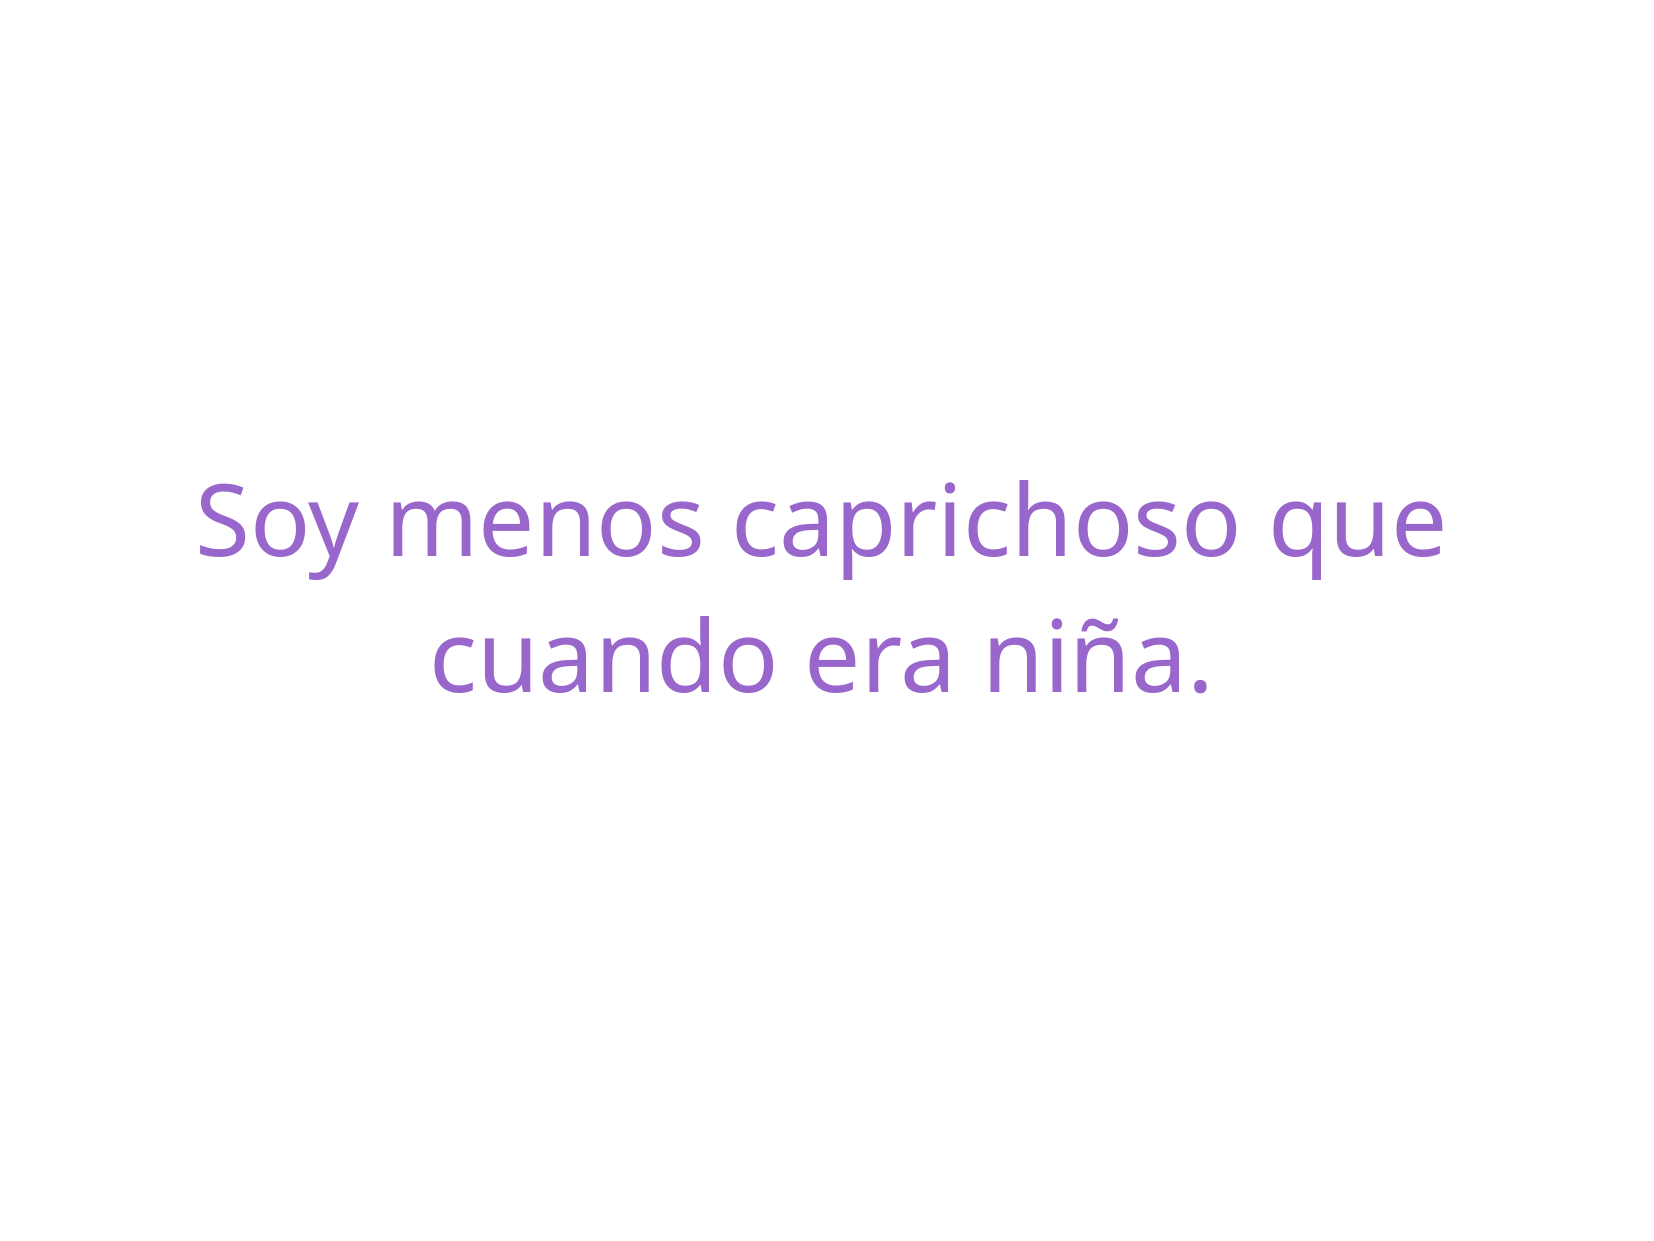

# Soy menos caprichoso que cuando era niña.